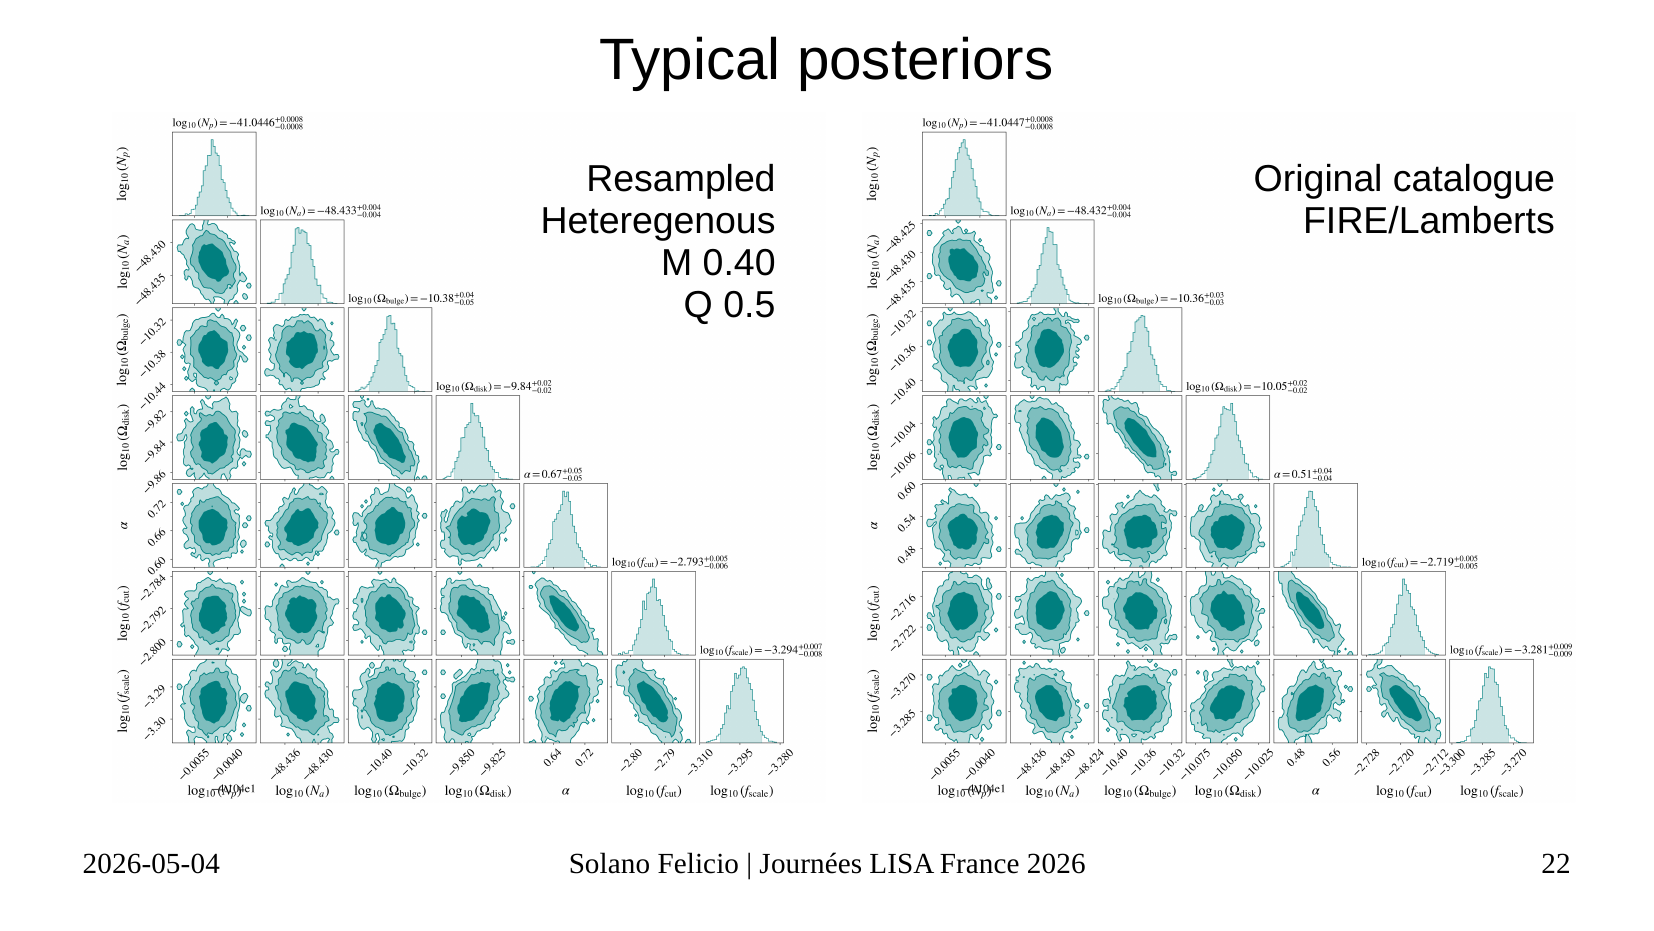

# Typical posteriors
Resampled
Heteregenous
M 0.40
Q 0.5
Original catalogue
FIRE/Lamberts
2026-05-04
Solano Felicio | Journées LISA France 2026
22